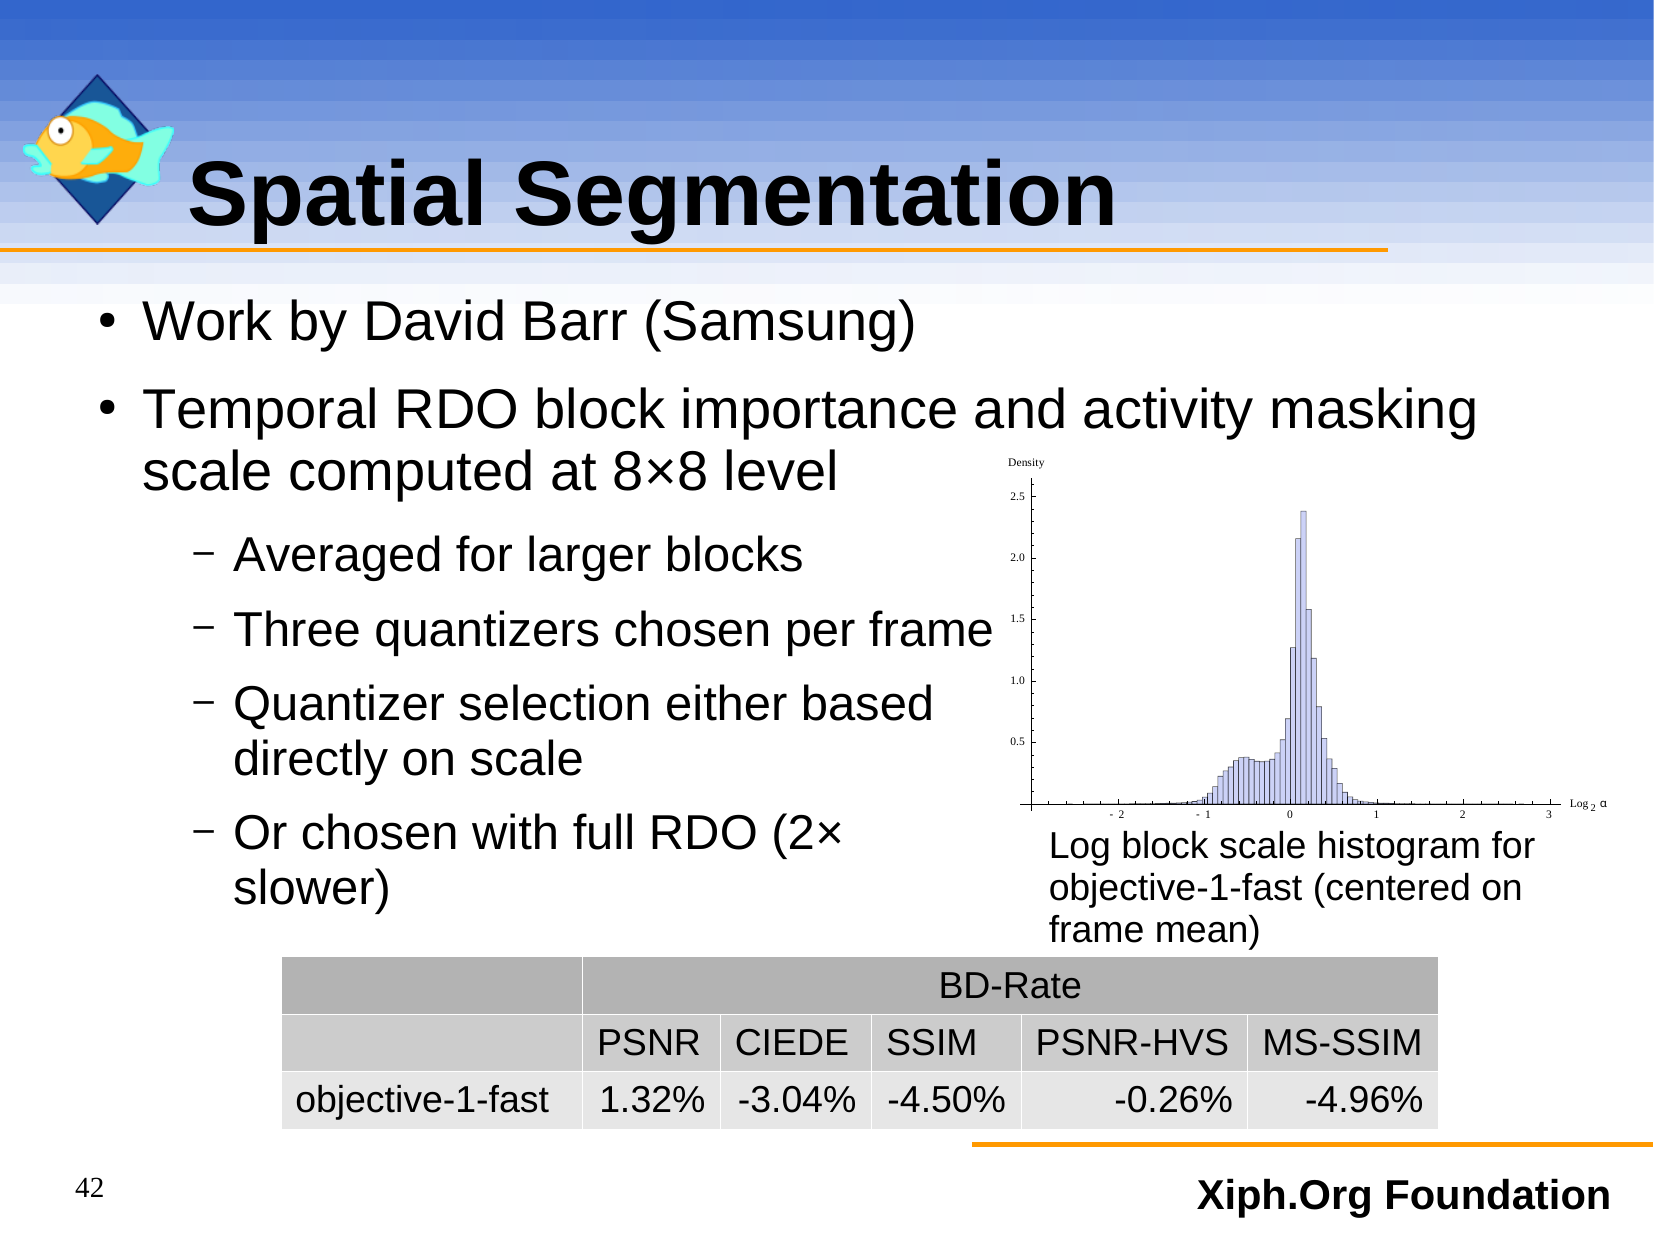

# Spatial Segmentation
Work by David Barr (Samsung)
Temporal RDO block importance and activity masking scale computed at 8×8 level
Averaged for larger blocks
Three quantizers chosen per frame
Quantizer selection either based directly on scale
Or chosen with full RDO (2× slower)
Log block scale histogram for objective-1-fast (centered on frame mean)
| | BD-Rate | | | | |
| --- | --- | --- | --- | --- | --- |
| | PSNR | CIEDE | SSIM | PSNR-HVS | MS-SSIM |
| objective-1-fast | 1.32% | -3.04% | -4.50% | -0.26% | -4.96% |
42